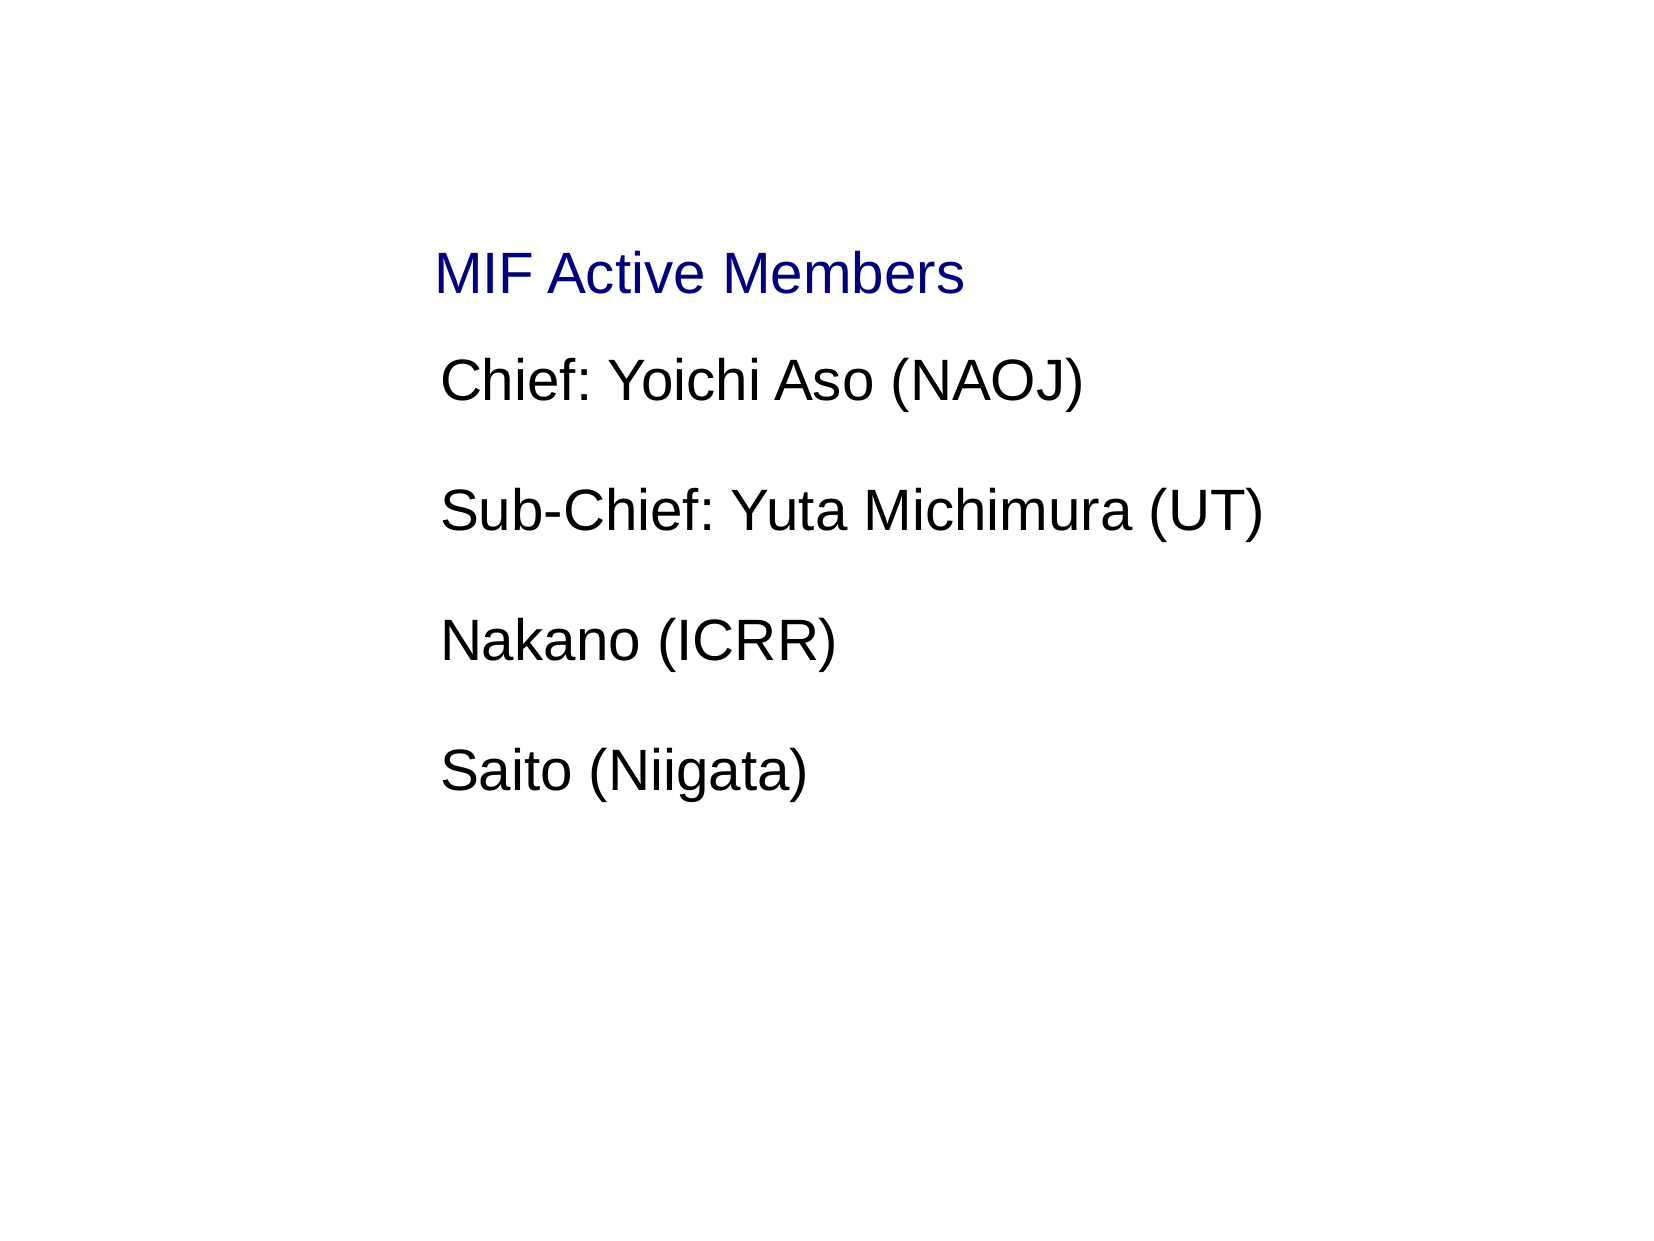

MIF Active Members
Chief: Yoichi Aso (NAOJ)
Sub-Chief: Yuta Michimura (UT)
Nakano (ICRR)
Saito (Niigata)